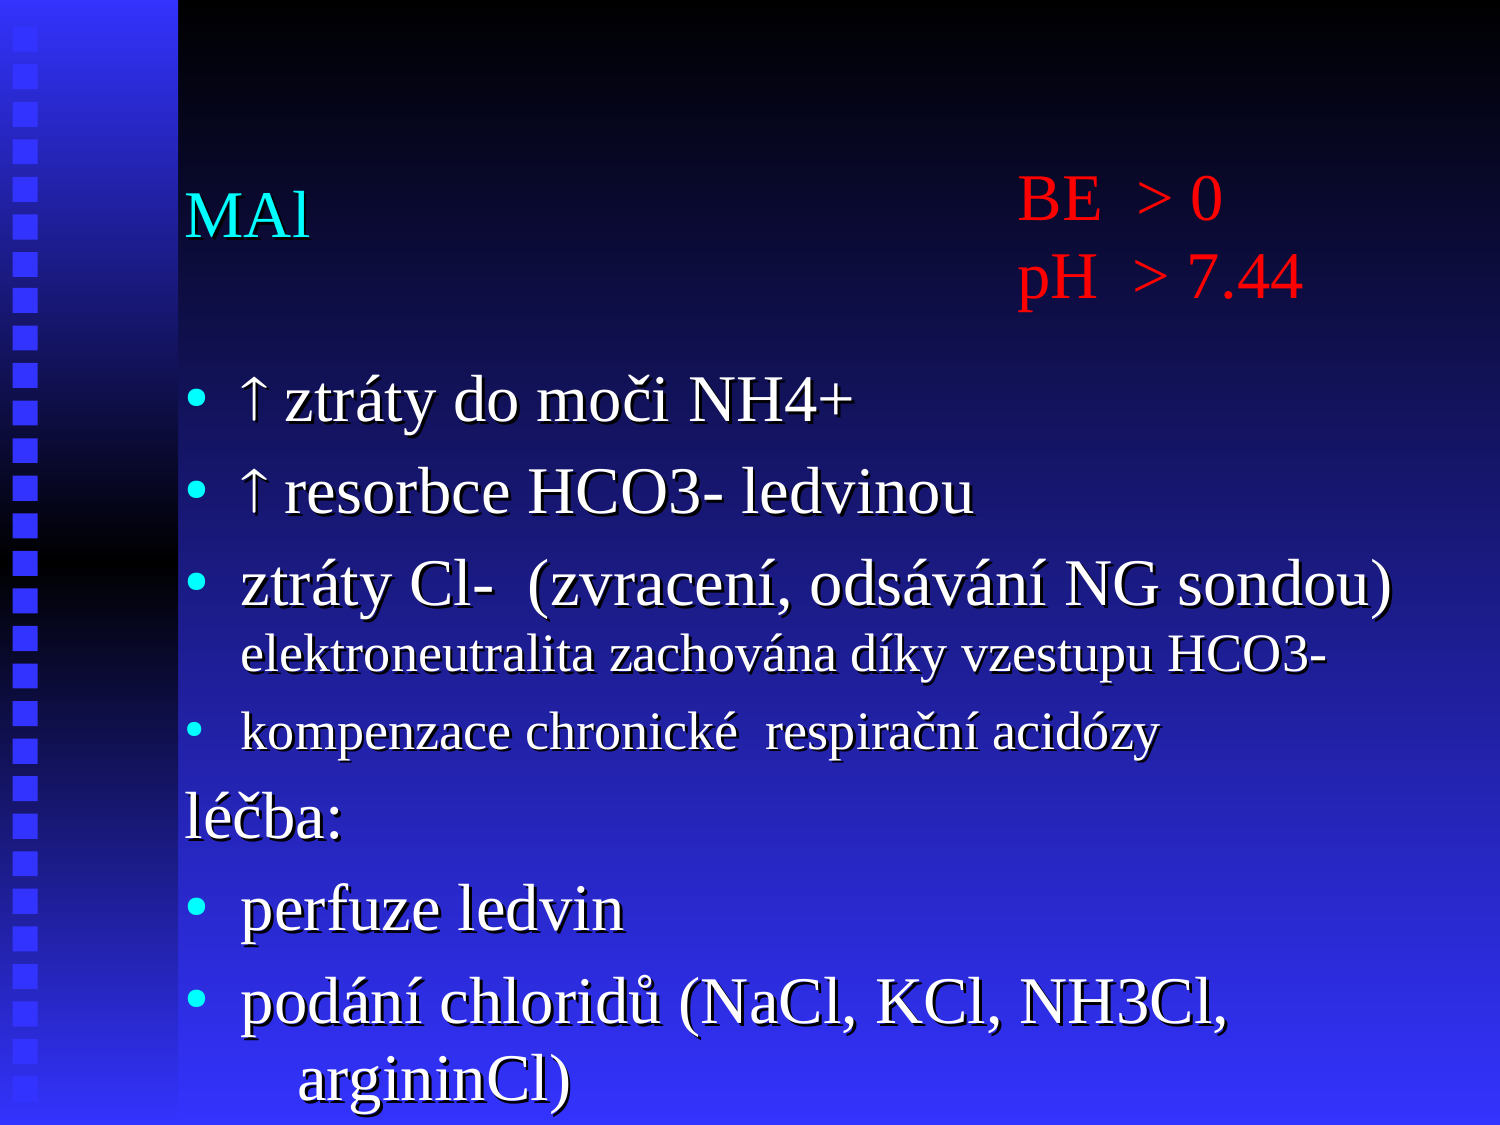

# MAl
BE > 0
pH > 7.44
 ztráty do moči NH4+
 resorbce HCO3- ledvinou
ztráty Cl- (zvracení, odsávání NG sondou)
elektroneutralita zachována díky vzestupu HCO3-
kompenzace chronické respirační acidózy
léčba:
perfuze ledvin
podání chloridů (NaCl, KCl, NH3Cl, argininCl)